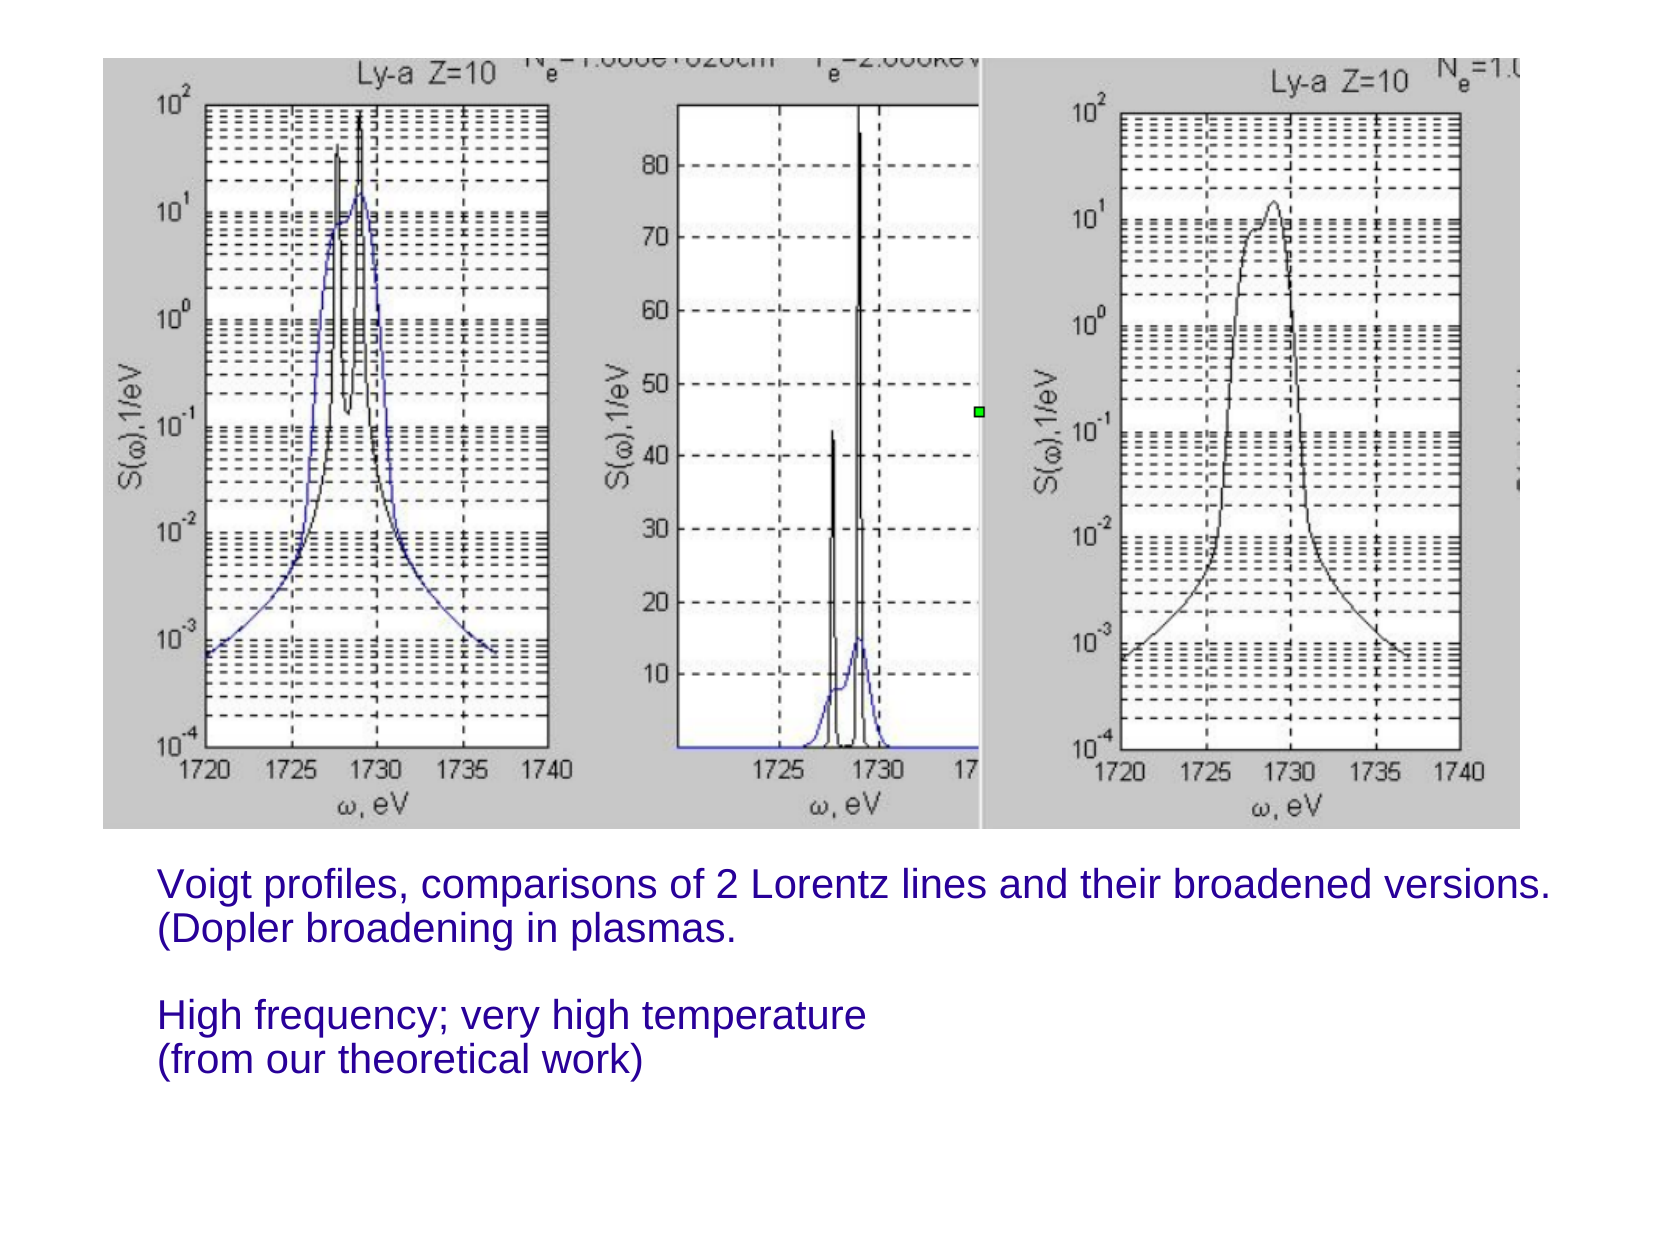

Voigt profiles, comparisons of 2 Lorentz lines and their broadened versions.
(Dopler broadening in plasmas.
High frequency; very high temperature
(from our theoretical work)